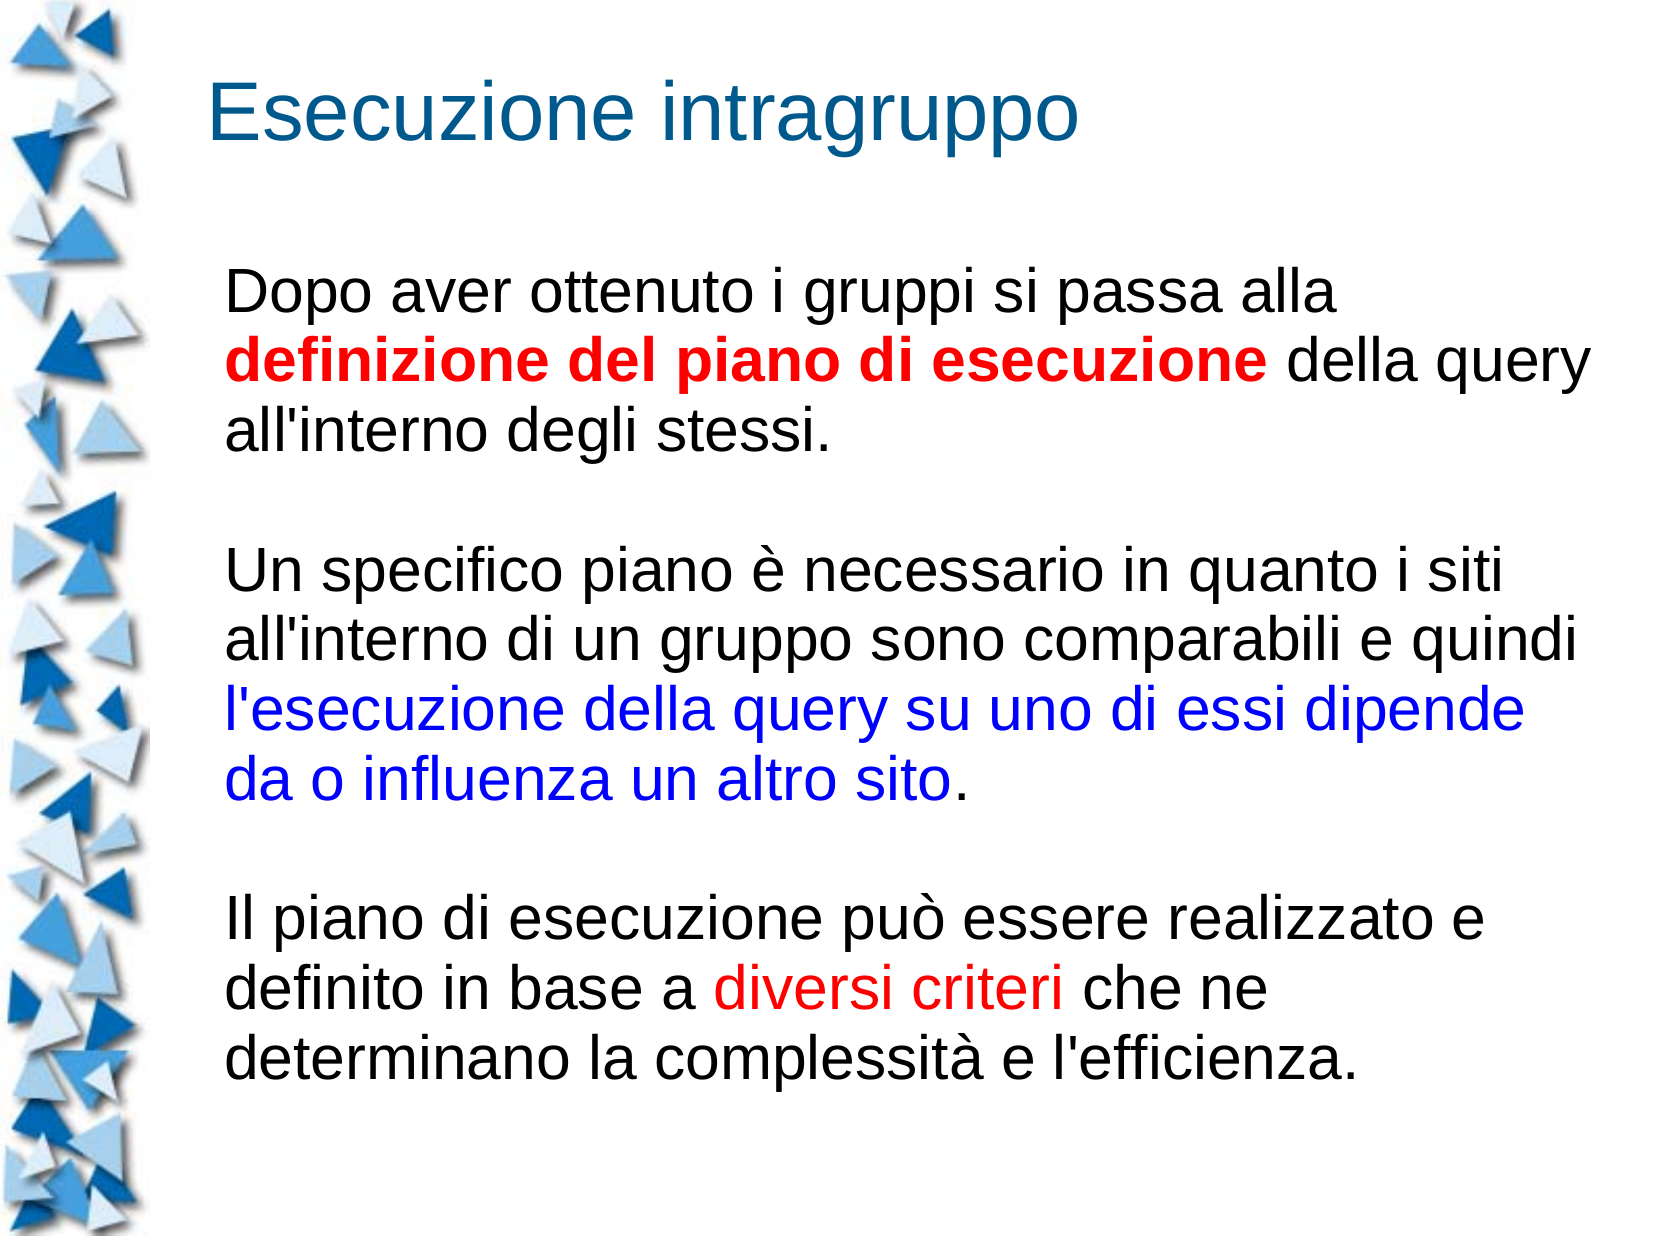

Esecuzione intragruppo
# Dopo aver ottenuto i gruppi si passa alla definizione del piano di esecuzione della query all'interno degli stessi.
Un specifico piano è necessario in quanto i siti all'interno di un gruppo sono comparabili e quindi l'esecuzione della query su uno di essi dipende da o influenza un altro sito.
Il piano di esecuzione può essere realizzato e definito in base a diversi criteri che ne determinano la complessità e l'efficienza.